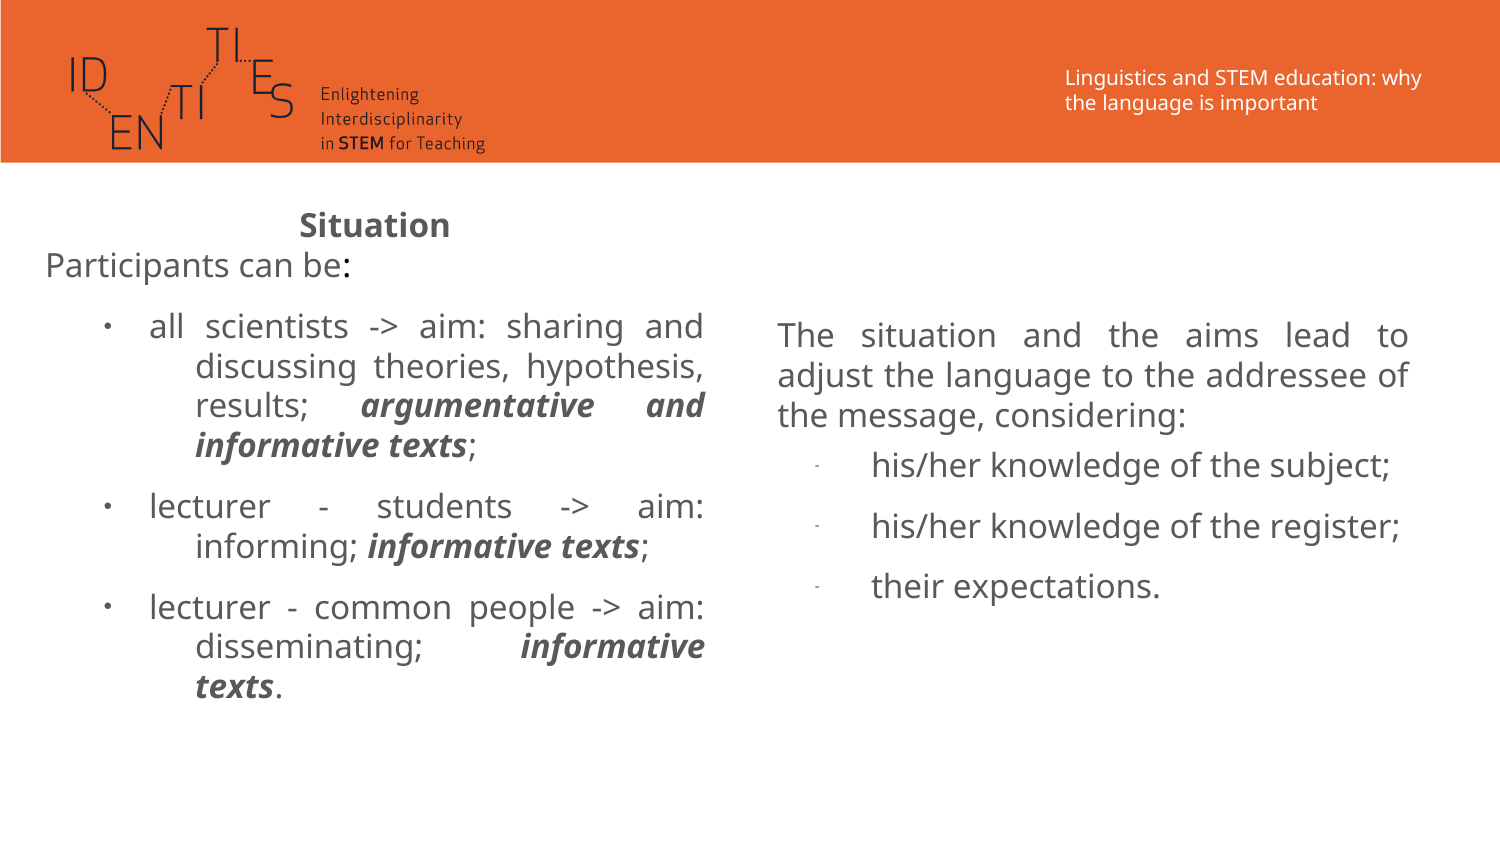

#
Linguistics and STEM education: why the language is important
Situation
Participants can be:
all scientists -> aim: sharing and discussing theories, hypothesis, results; argumentative and informative texts;
lecturer - students -> aim: informing; informative texts;
lecturer - common people -> aim: disseminating; informative texts.
The situation and the aims lead to adjust the language to the addressee of the message, considering:
his/her knowledge of the subject;
his/her knowledge of the register;
their expectations.